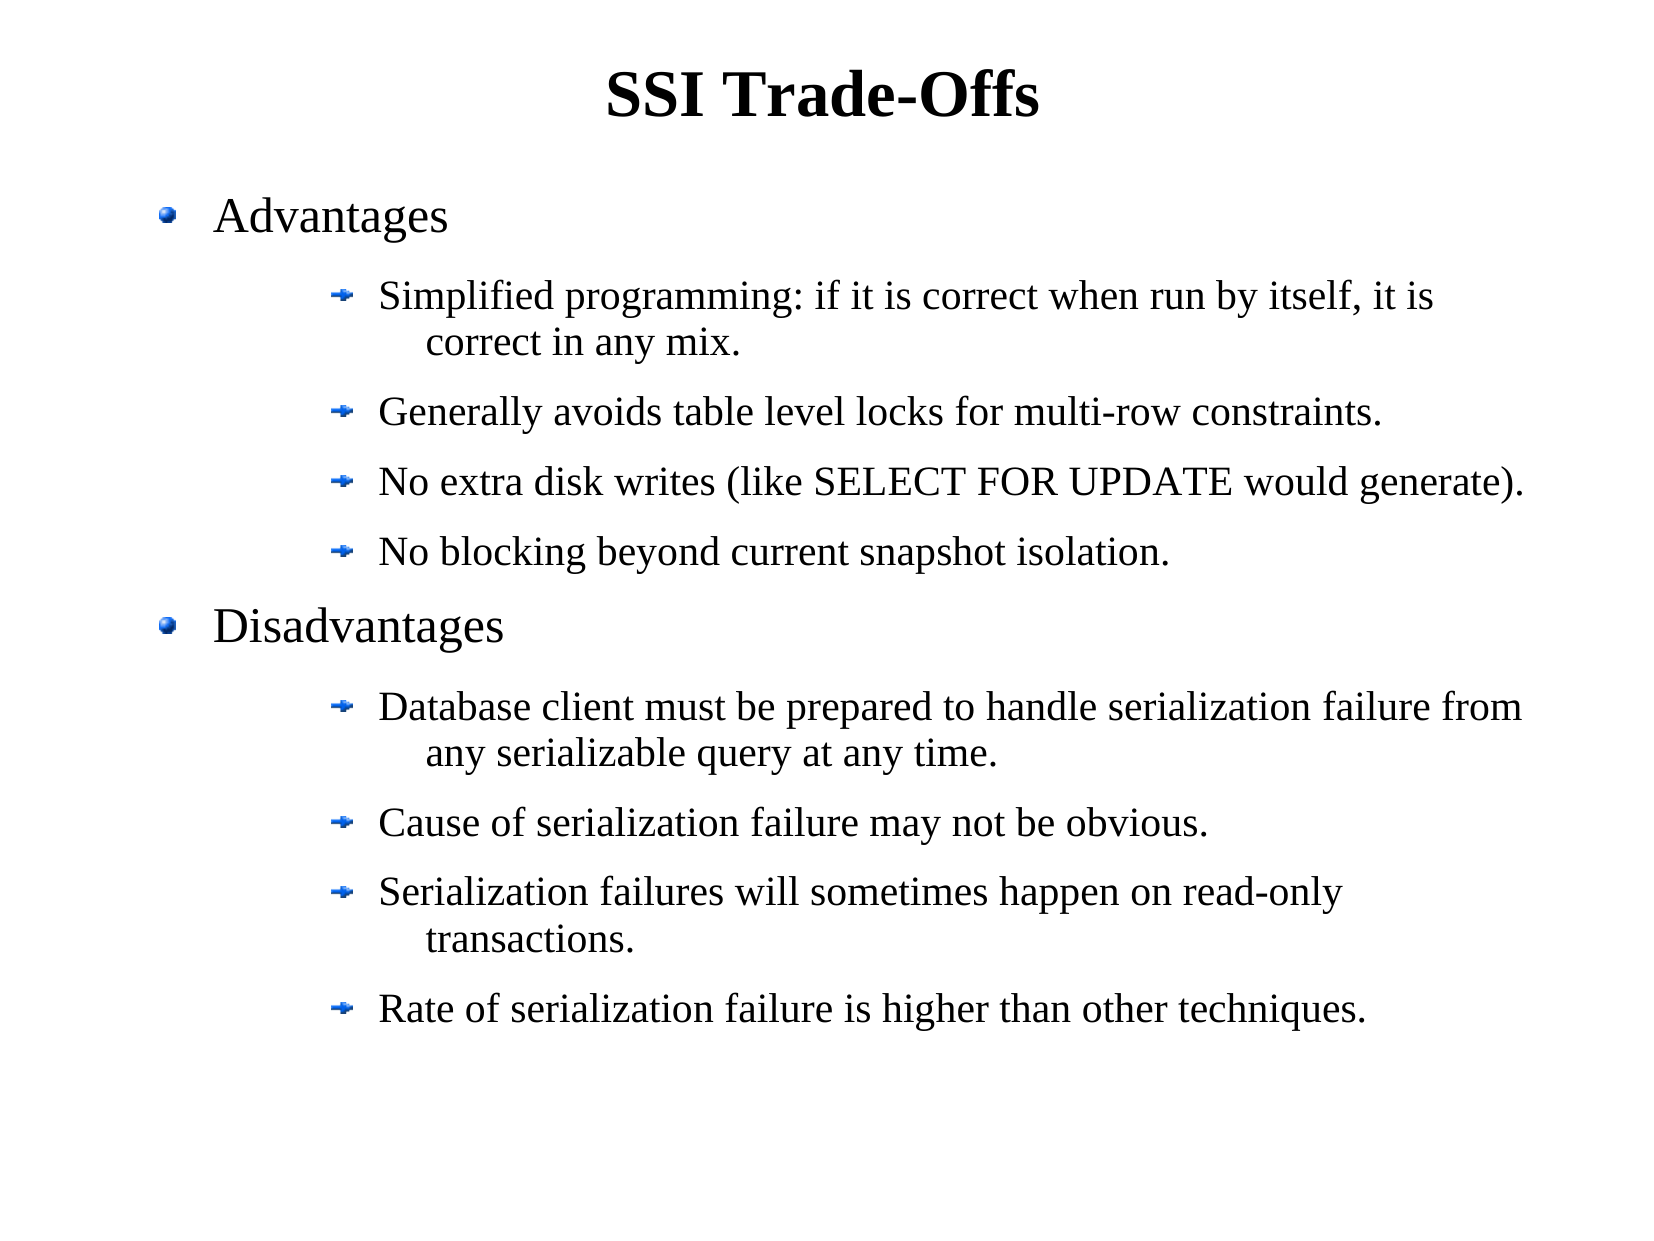

# SSI Trade-Offs
Advantages
Simplified programming: if it is correct when run by itself, it is correct in any mix.
Generally avoids table level locks for multi-row constraints.
No extra disk writes (like SELECT FOR UPDATE would generate).
No blocking beyond current snapshot isolation.
Disadvantages
Database client must be prepared to handle serialization failure from any serializable query at any time.
Cause of serialization failure may not be obvious.
Serialization failures will sometimes happen on read-only transactions.
Rate of serialization failure is higher than other techniques.